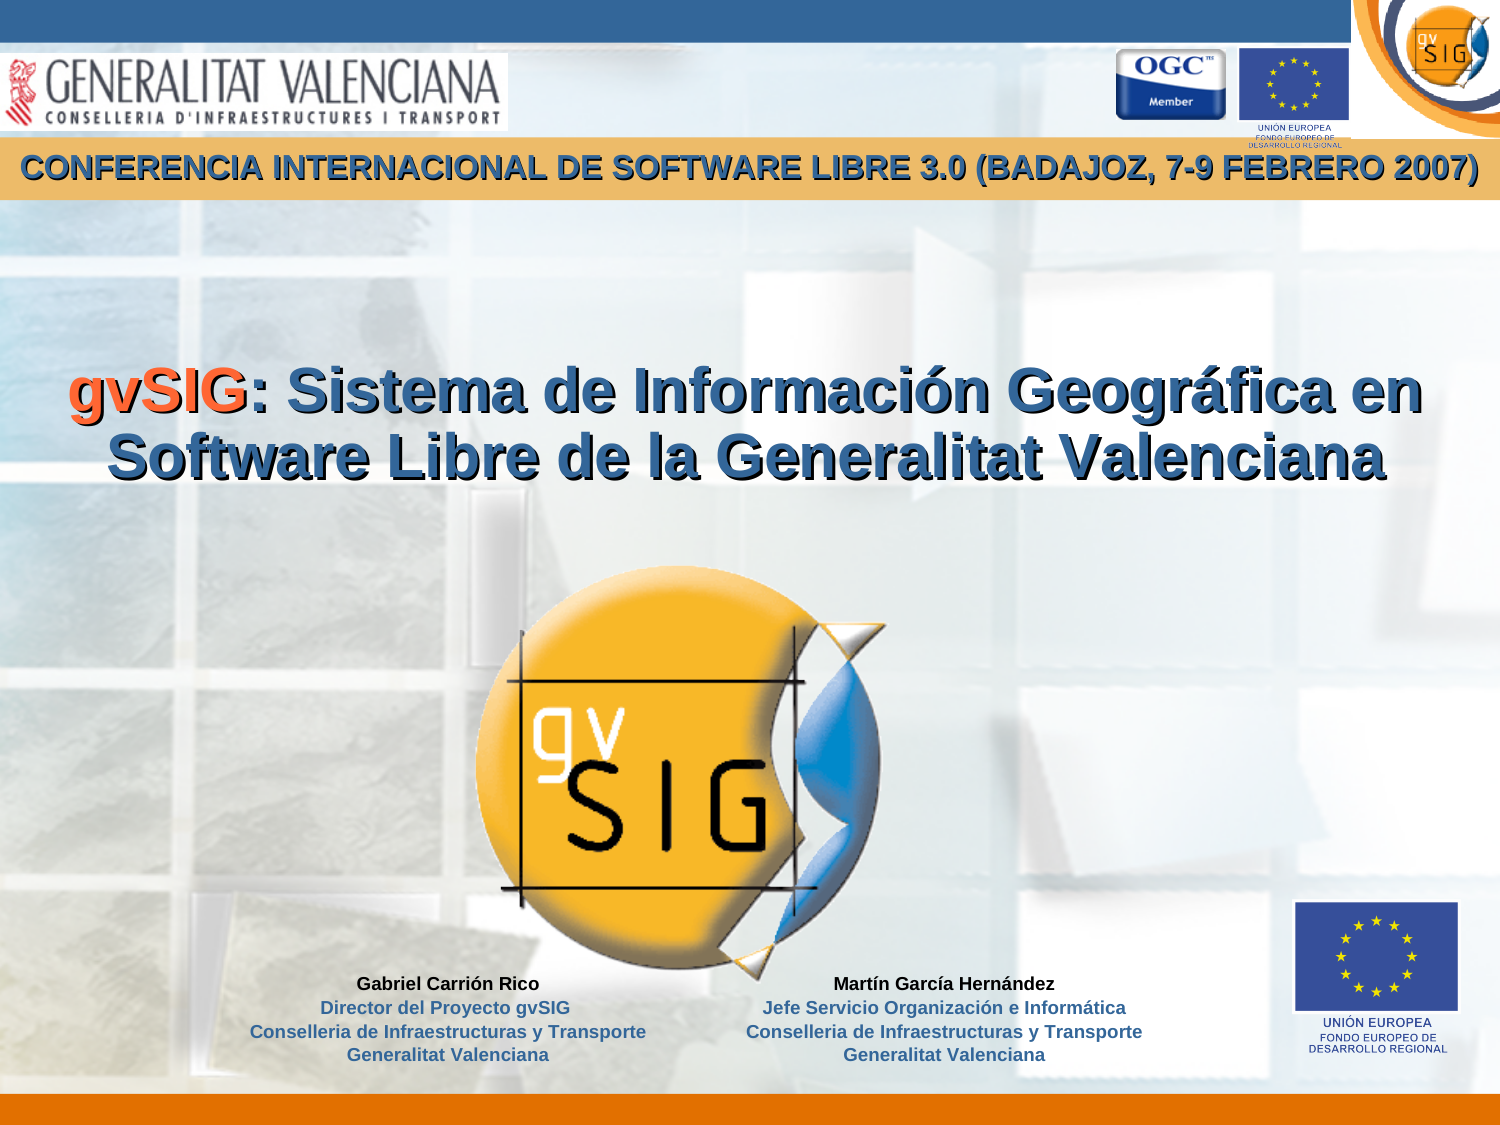

CONFERENCIA INTERNACIONAL DE SOFTWARE LIBRE 3.0 (BADAJOZ, 7-9 FEBRERO 2007)
gvSIG: Sistema de Información Geográfica en Software Libre de la Generalitat Valenciana
Gabriel Carrión Rico
Director del Proyecto gvSIG
Conselleria de Infraestructuras y Transporte
Generalitat Valenciana
Martín García Hernández
Jefe Servicio Organización e Informática
Conselleria de Infraestructuras y Transporte
Generalitat Valenciana